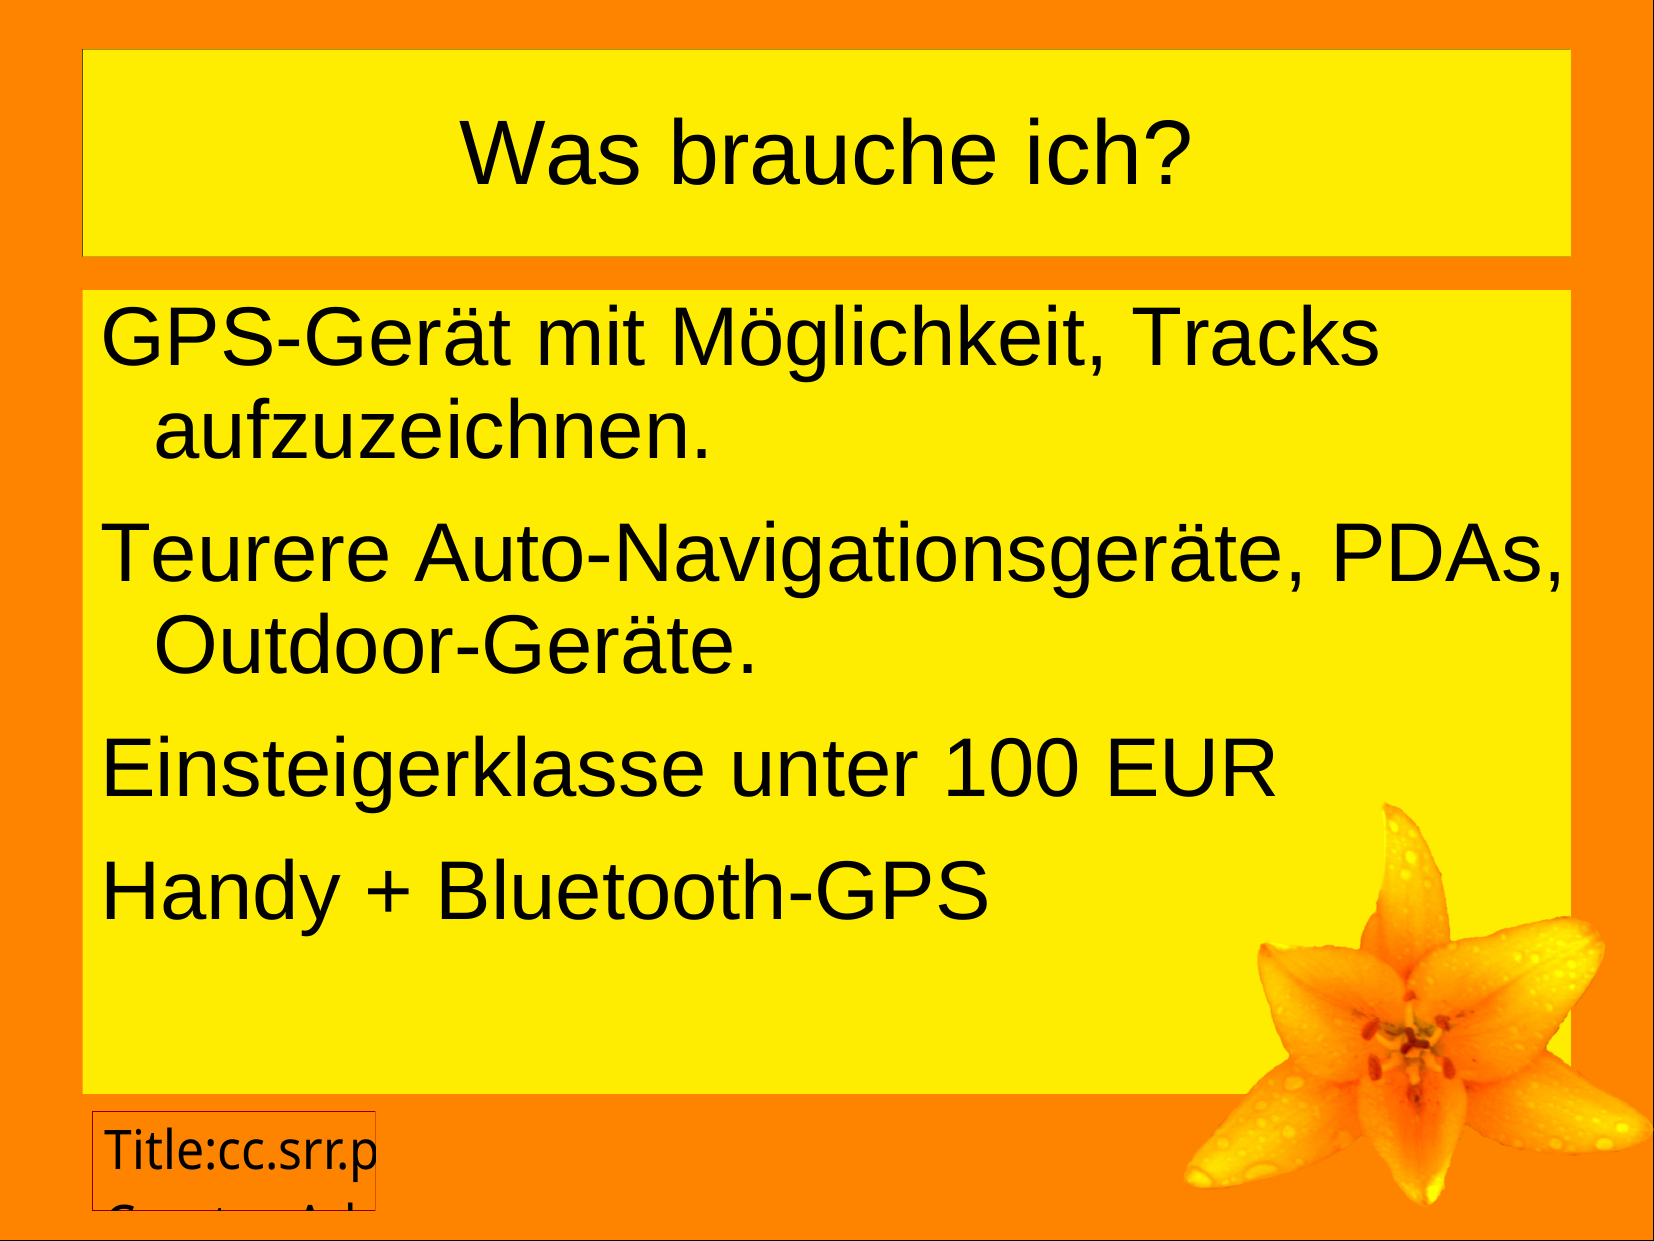

# Was brauche ich?
GPS-Gerät mit Möglichkeit, Tracks aufzuzeichnen.
Teurere Auto-Navigationsgeräte, PDAs, Outdoor-Geräte.
Einsteigerklasse unter 100 EUR
Handy + Bluetooth-GPS